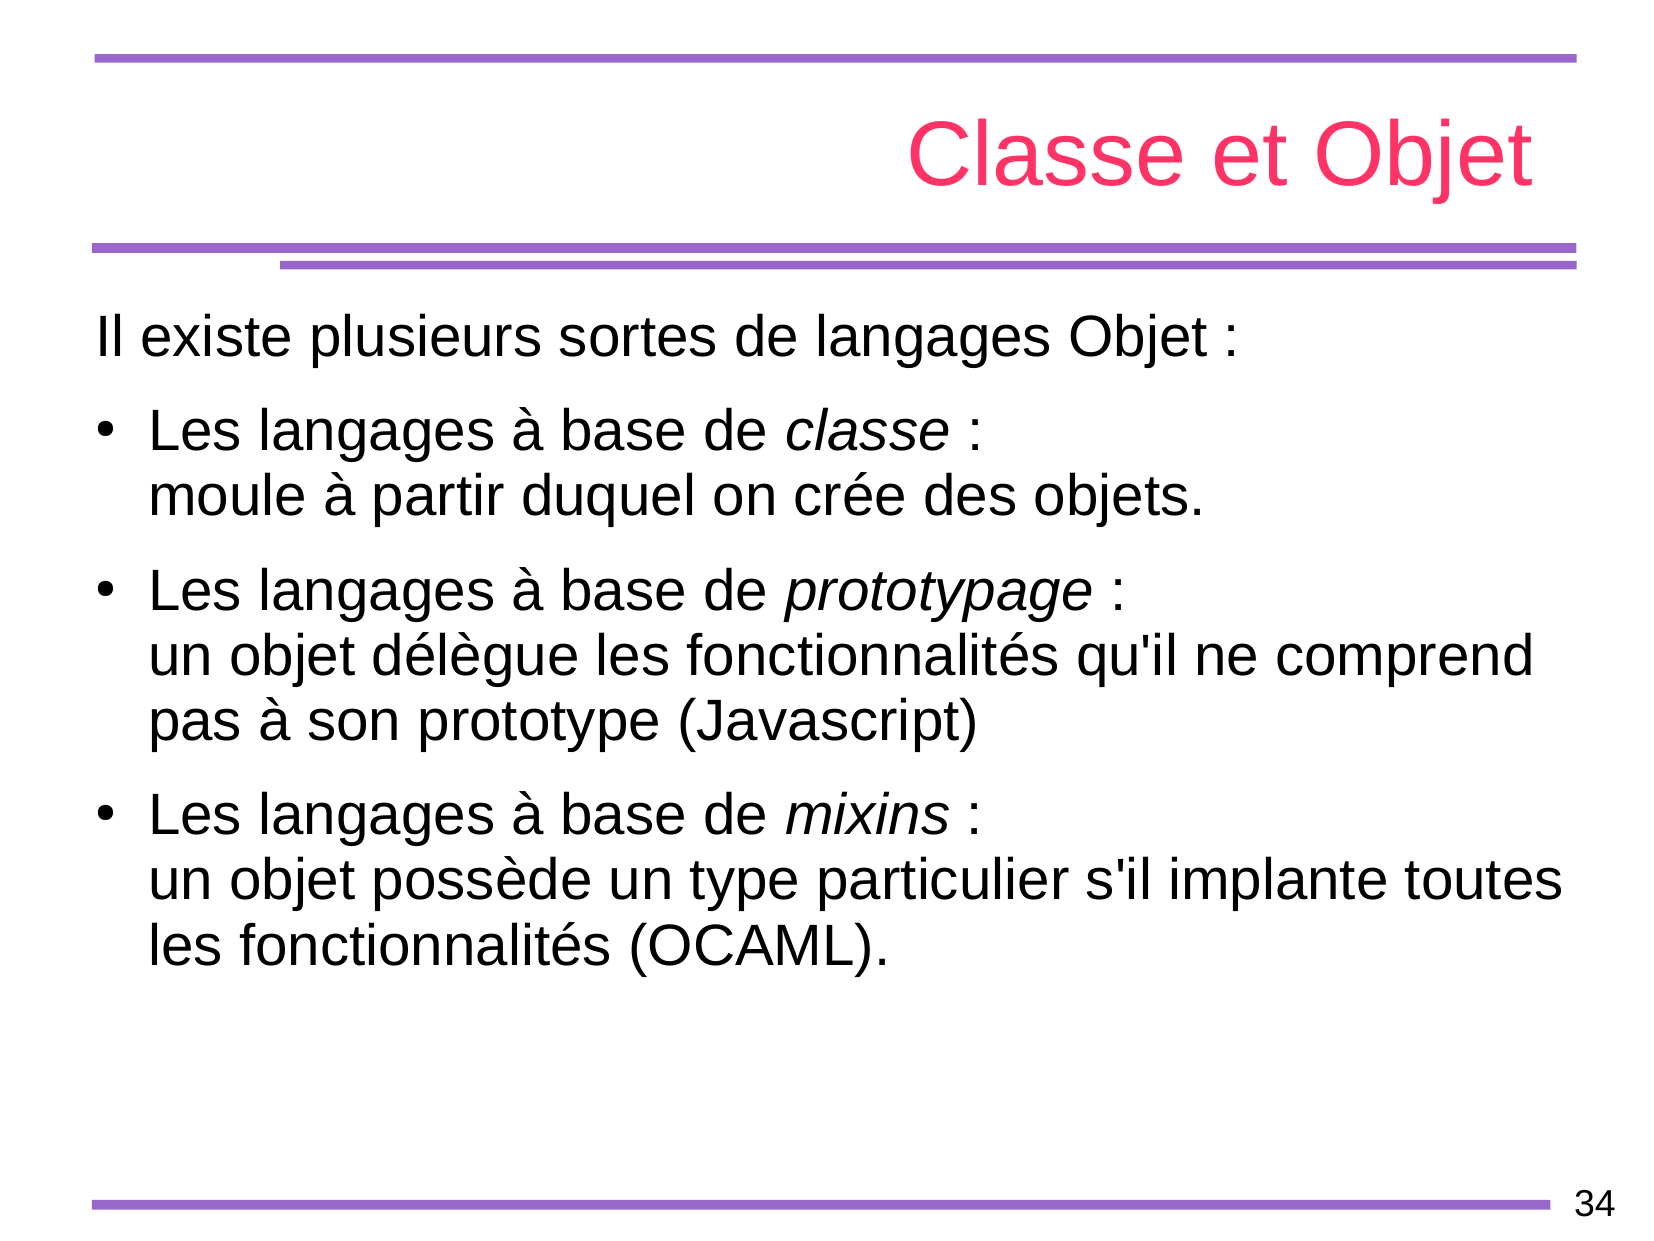

# Classe et Objet
Il existe plusieurs sortes de langages Objet :
Les langages à base de classe :
moule à partir duquel on crée des objets.
Les langages à base de prototypage :
un objet délègue les fonctionnalités qu'il ne comprend pas à son prototype (Javascript)
Les langages à base de mixins :
un objet possède un type particulier s'il implante toutes les fonctionnalités (OCAML).